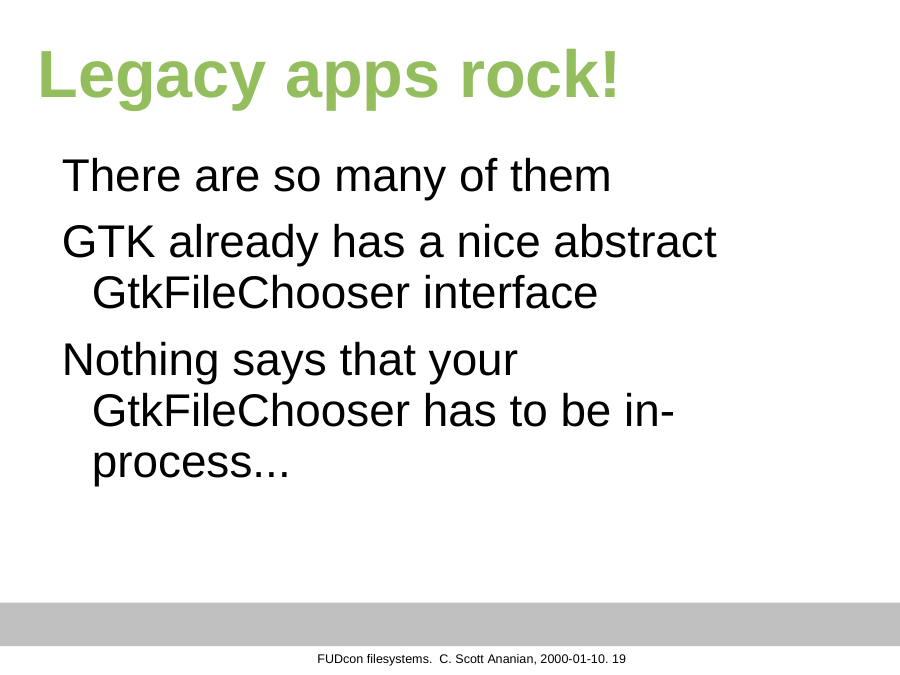

# Legacy apps rock!
There are so many of them
GTK already has a nice abstract GtkFileChooser interface
Nothing says that your GtkFileChooser has to be in-process...